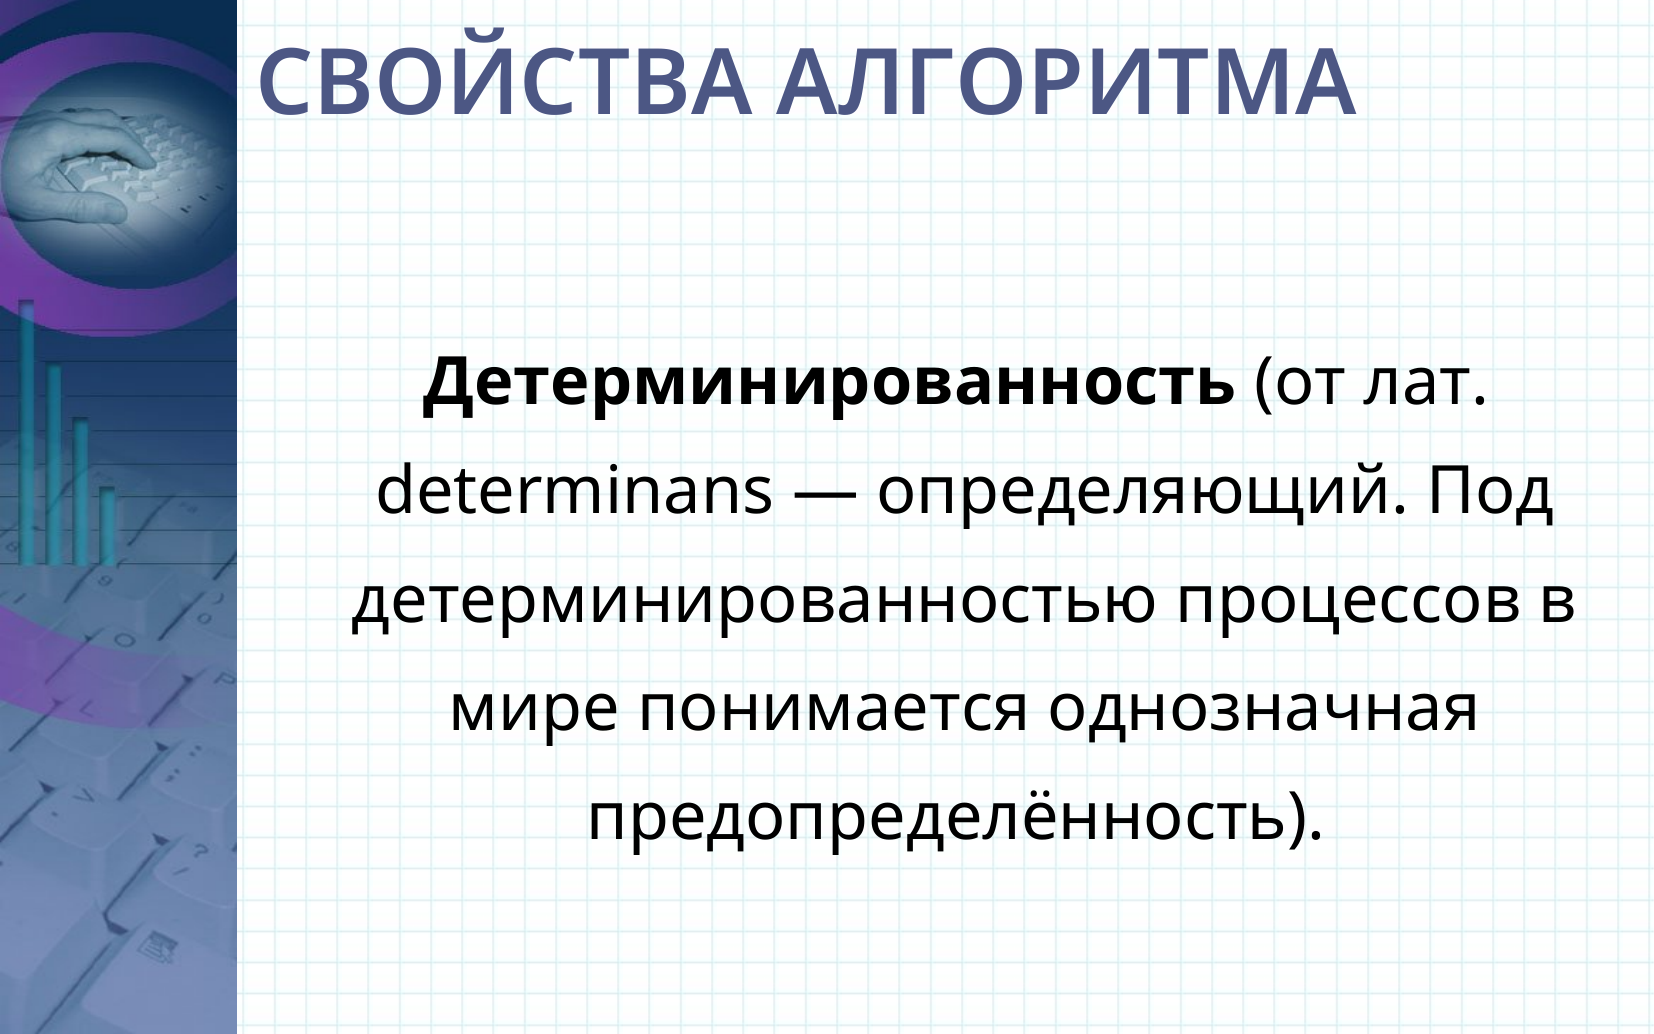

# СВОЙСТВА АЛГОРИТМА
Детерминированность (от лат.
determinans — определяющий. Под детерминированностью процессов в мире понимается однозначная предопределённость).